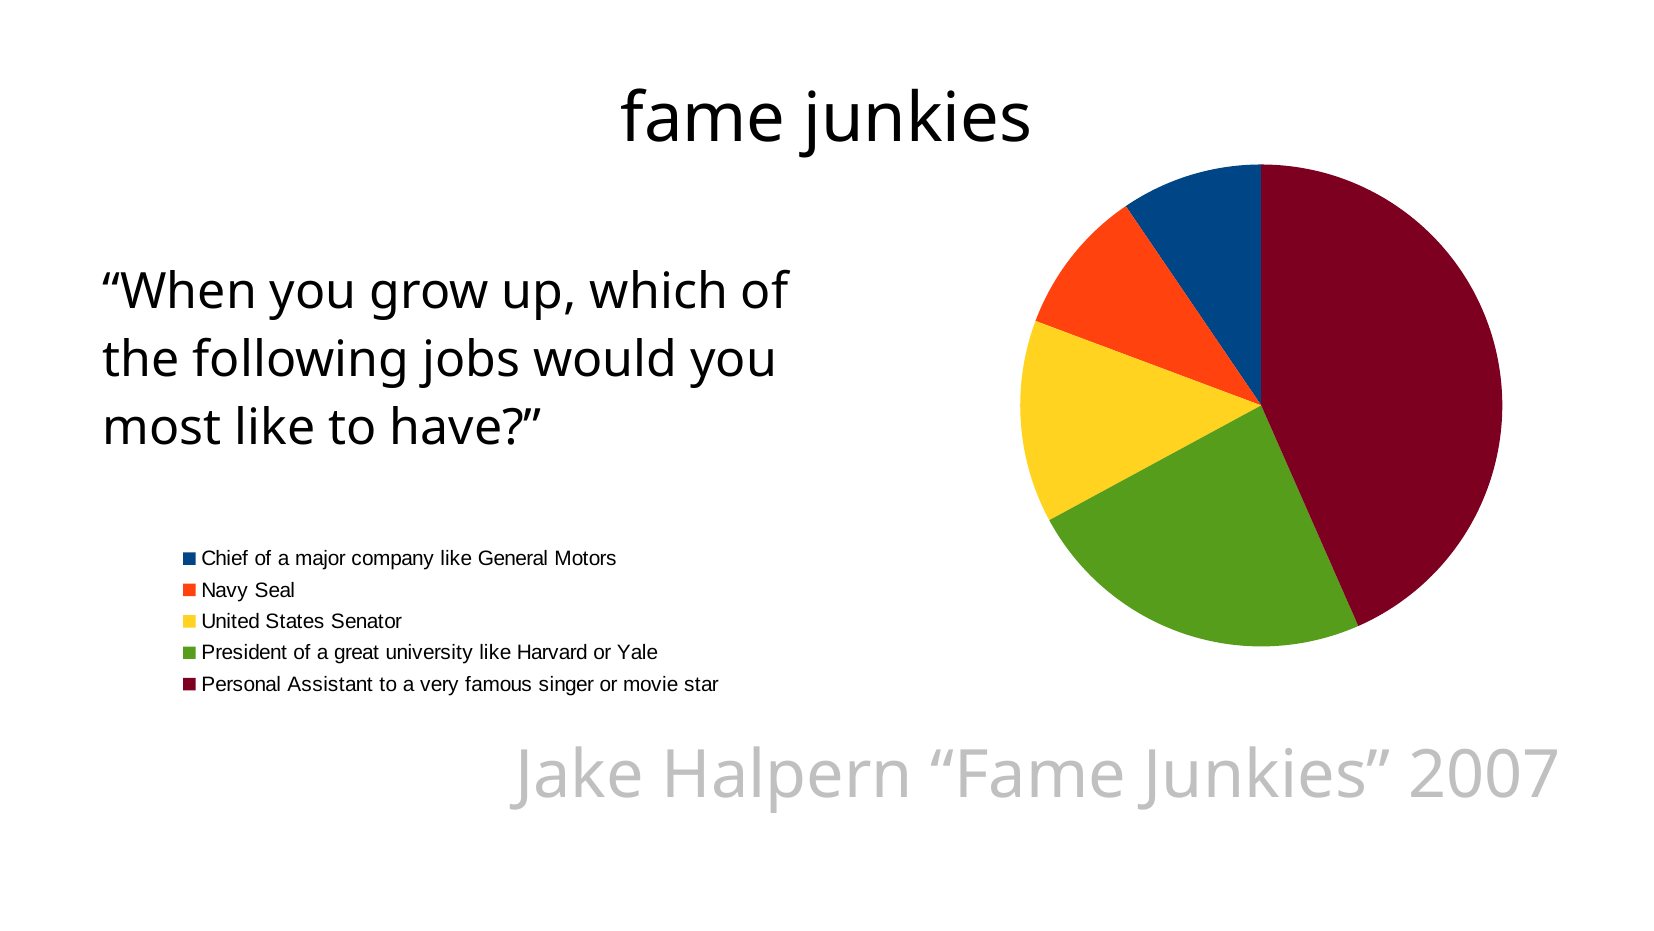

# fame junkies
“When you grow up, which of the following jobs would you most like to have?”
### Chart
| Category | Column 1 |
|---|---|
| Chief of a major company like General Motors | 9.5 |
| Navy Seal | 9.8 |
| United States Senator | 13.6 |
| President of a great university like Harvard or Yale | 23.7 |
| Personal Assistant to a very famous singer or movie star | 43.4 |Jake Halpern “Fame Junkies” 2007